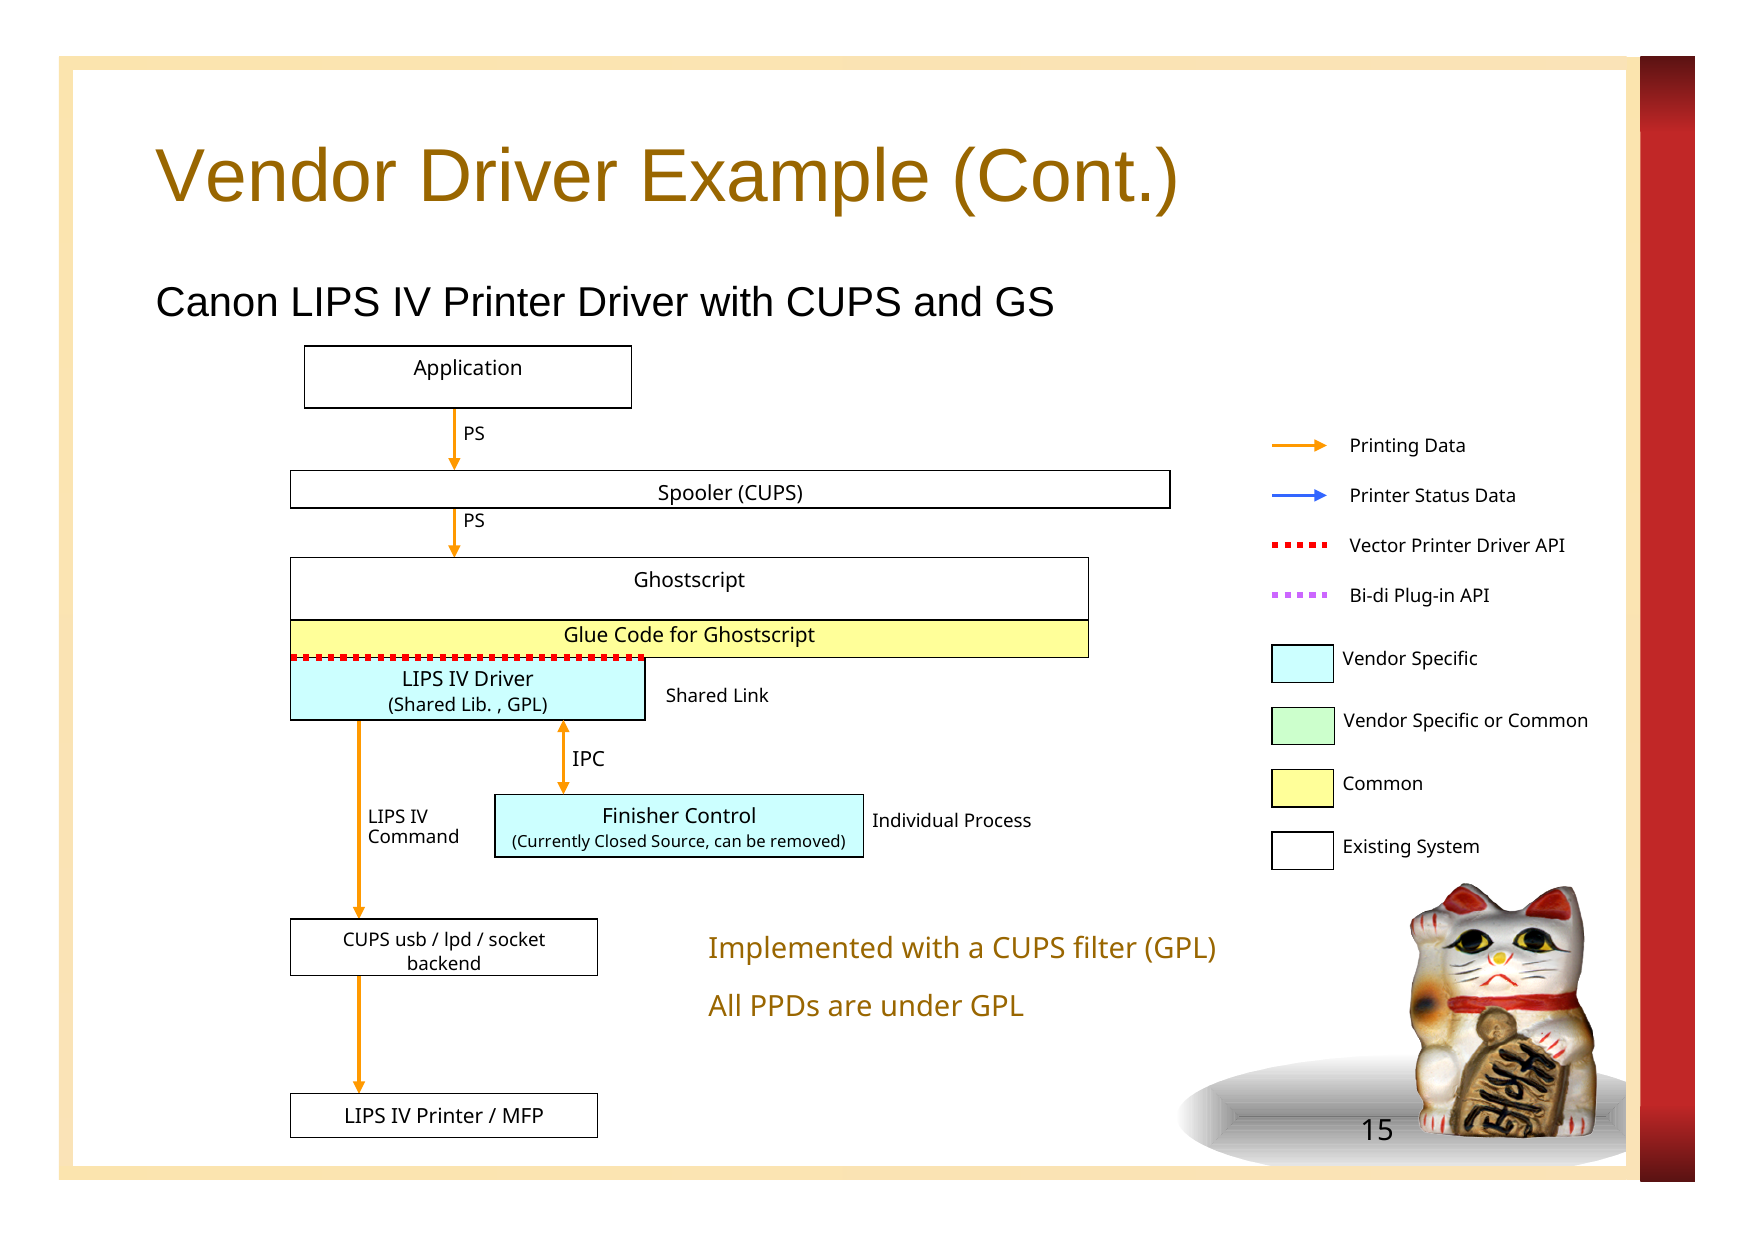

# Vendor Driver Example (Cont.)
Canon LIPS IV Printer Driver with CUPS and GS
Application
PS
Printing Data
Printer Status Data
Vector Printer Driver API
Bi-di Plug-in API
Vendor Specific
Vendor Specific or Common
Common
Existing System
Spooler (CUPS)
PS
Ghostscript
Glue Code for Ghostscript
LIPS IV Driver
(Shared Lib. , GPL)
Shared Link
IPC
Finisher Control
(Currently Closed Source, can be removed)
LIPS IV
Command
Individual Process
CUPS usb / lpd / socket backend
 Implemented with a CUPS filter (GPL)
 All PPDs are under GPL
15
LIPS IV Printer / MFP